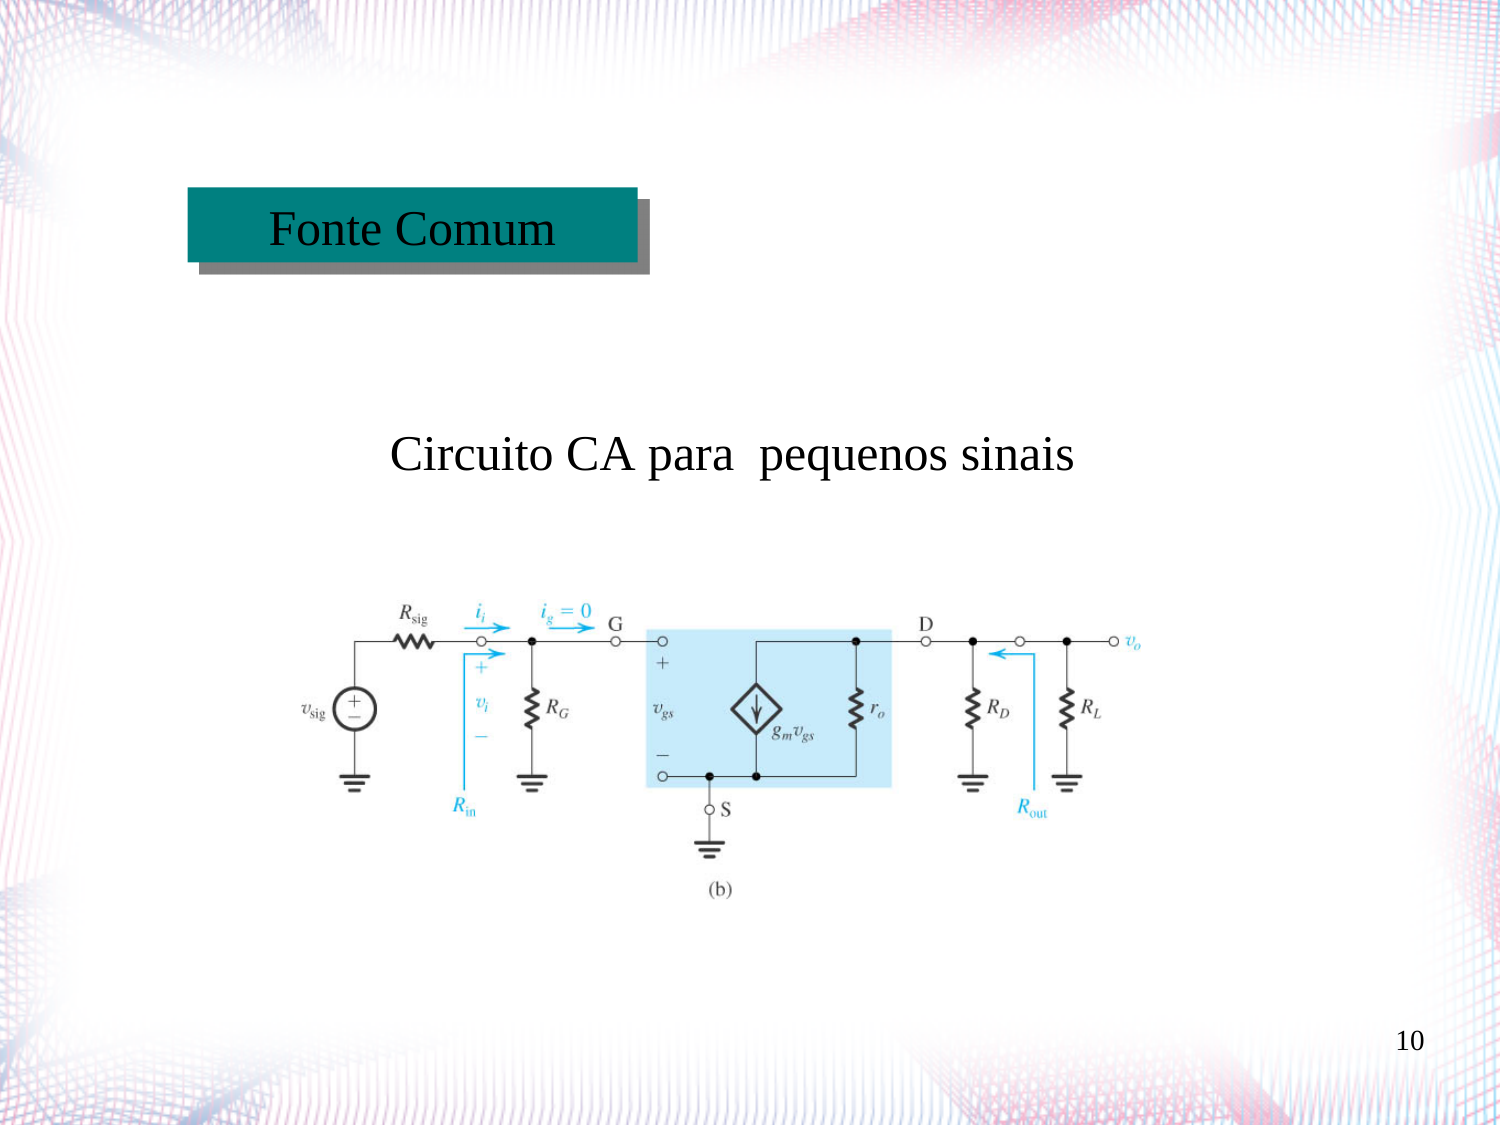

Fonte Comum
Circuito CA para pequenos sinais
10